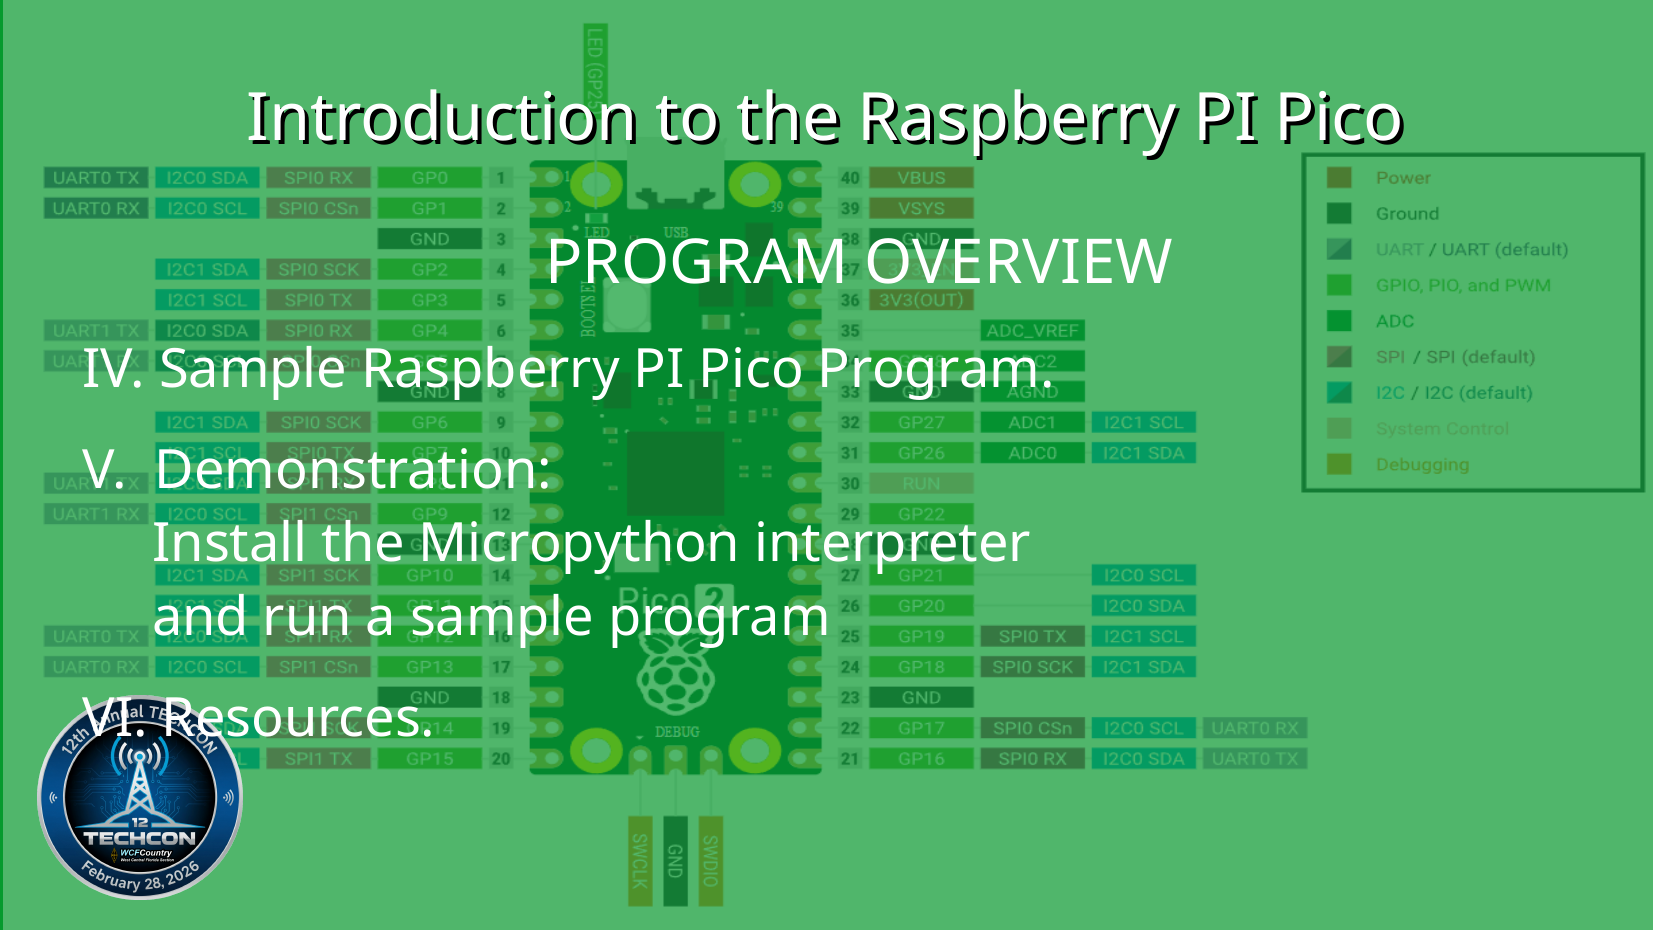

# Introduction to the Raspberry PI Pico
PROGRAM OVERVIEW
IV. Sample Raspberry PI Pico Program.
V. Demonstration:
 Install the Micropython interpreter
	and run a sample program
VI. Resources.